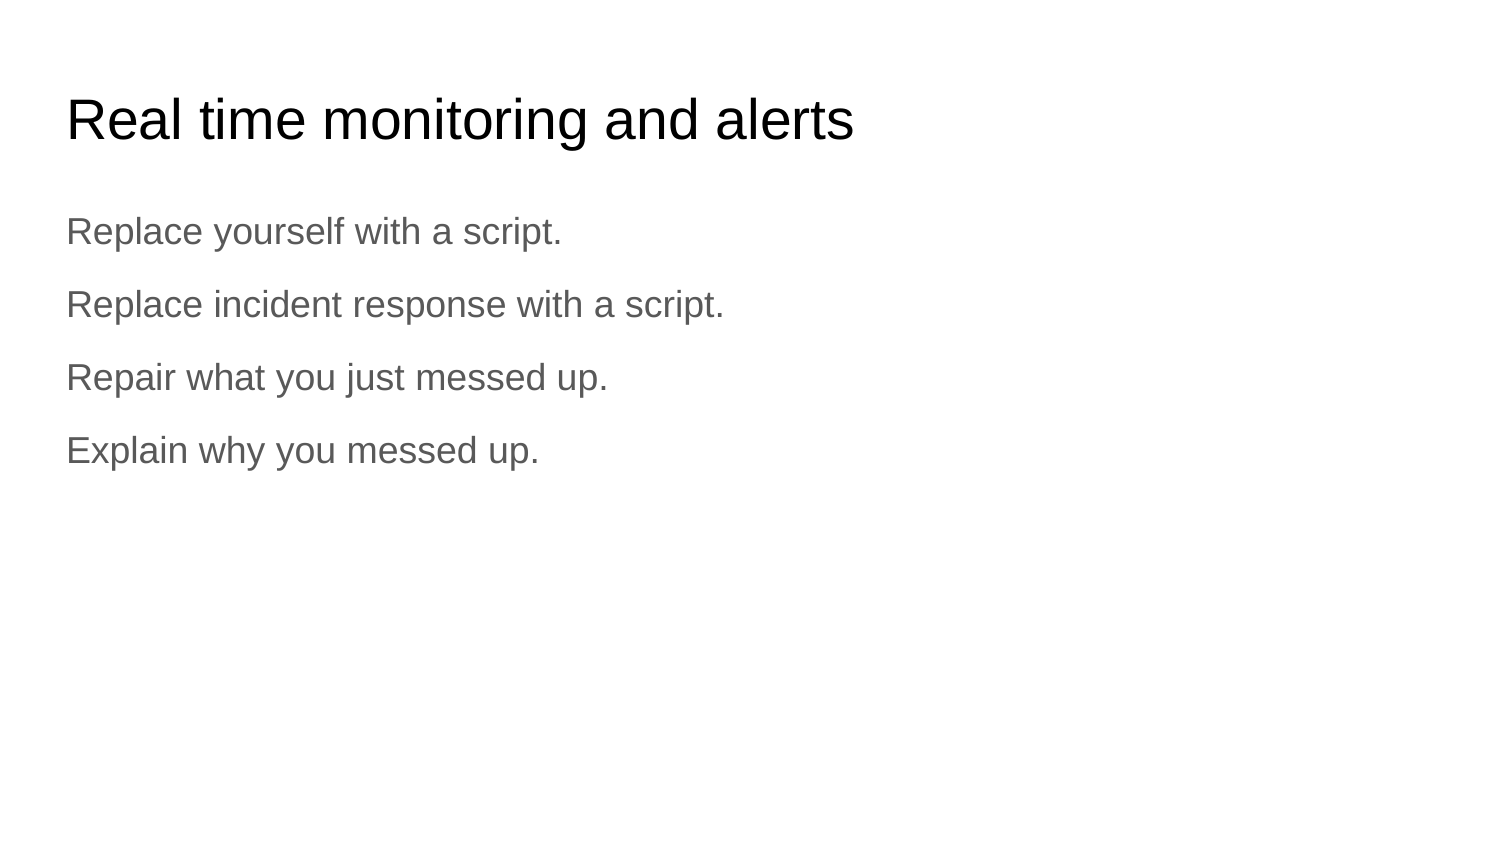

# Real time monitoring and alerts
Replace yourself with a script.
Replace incident response with a script.
Repair what you just messed up.
Explain why you messed up.